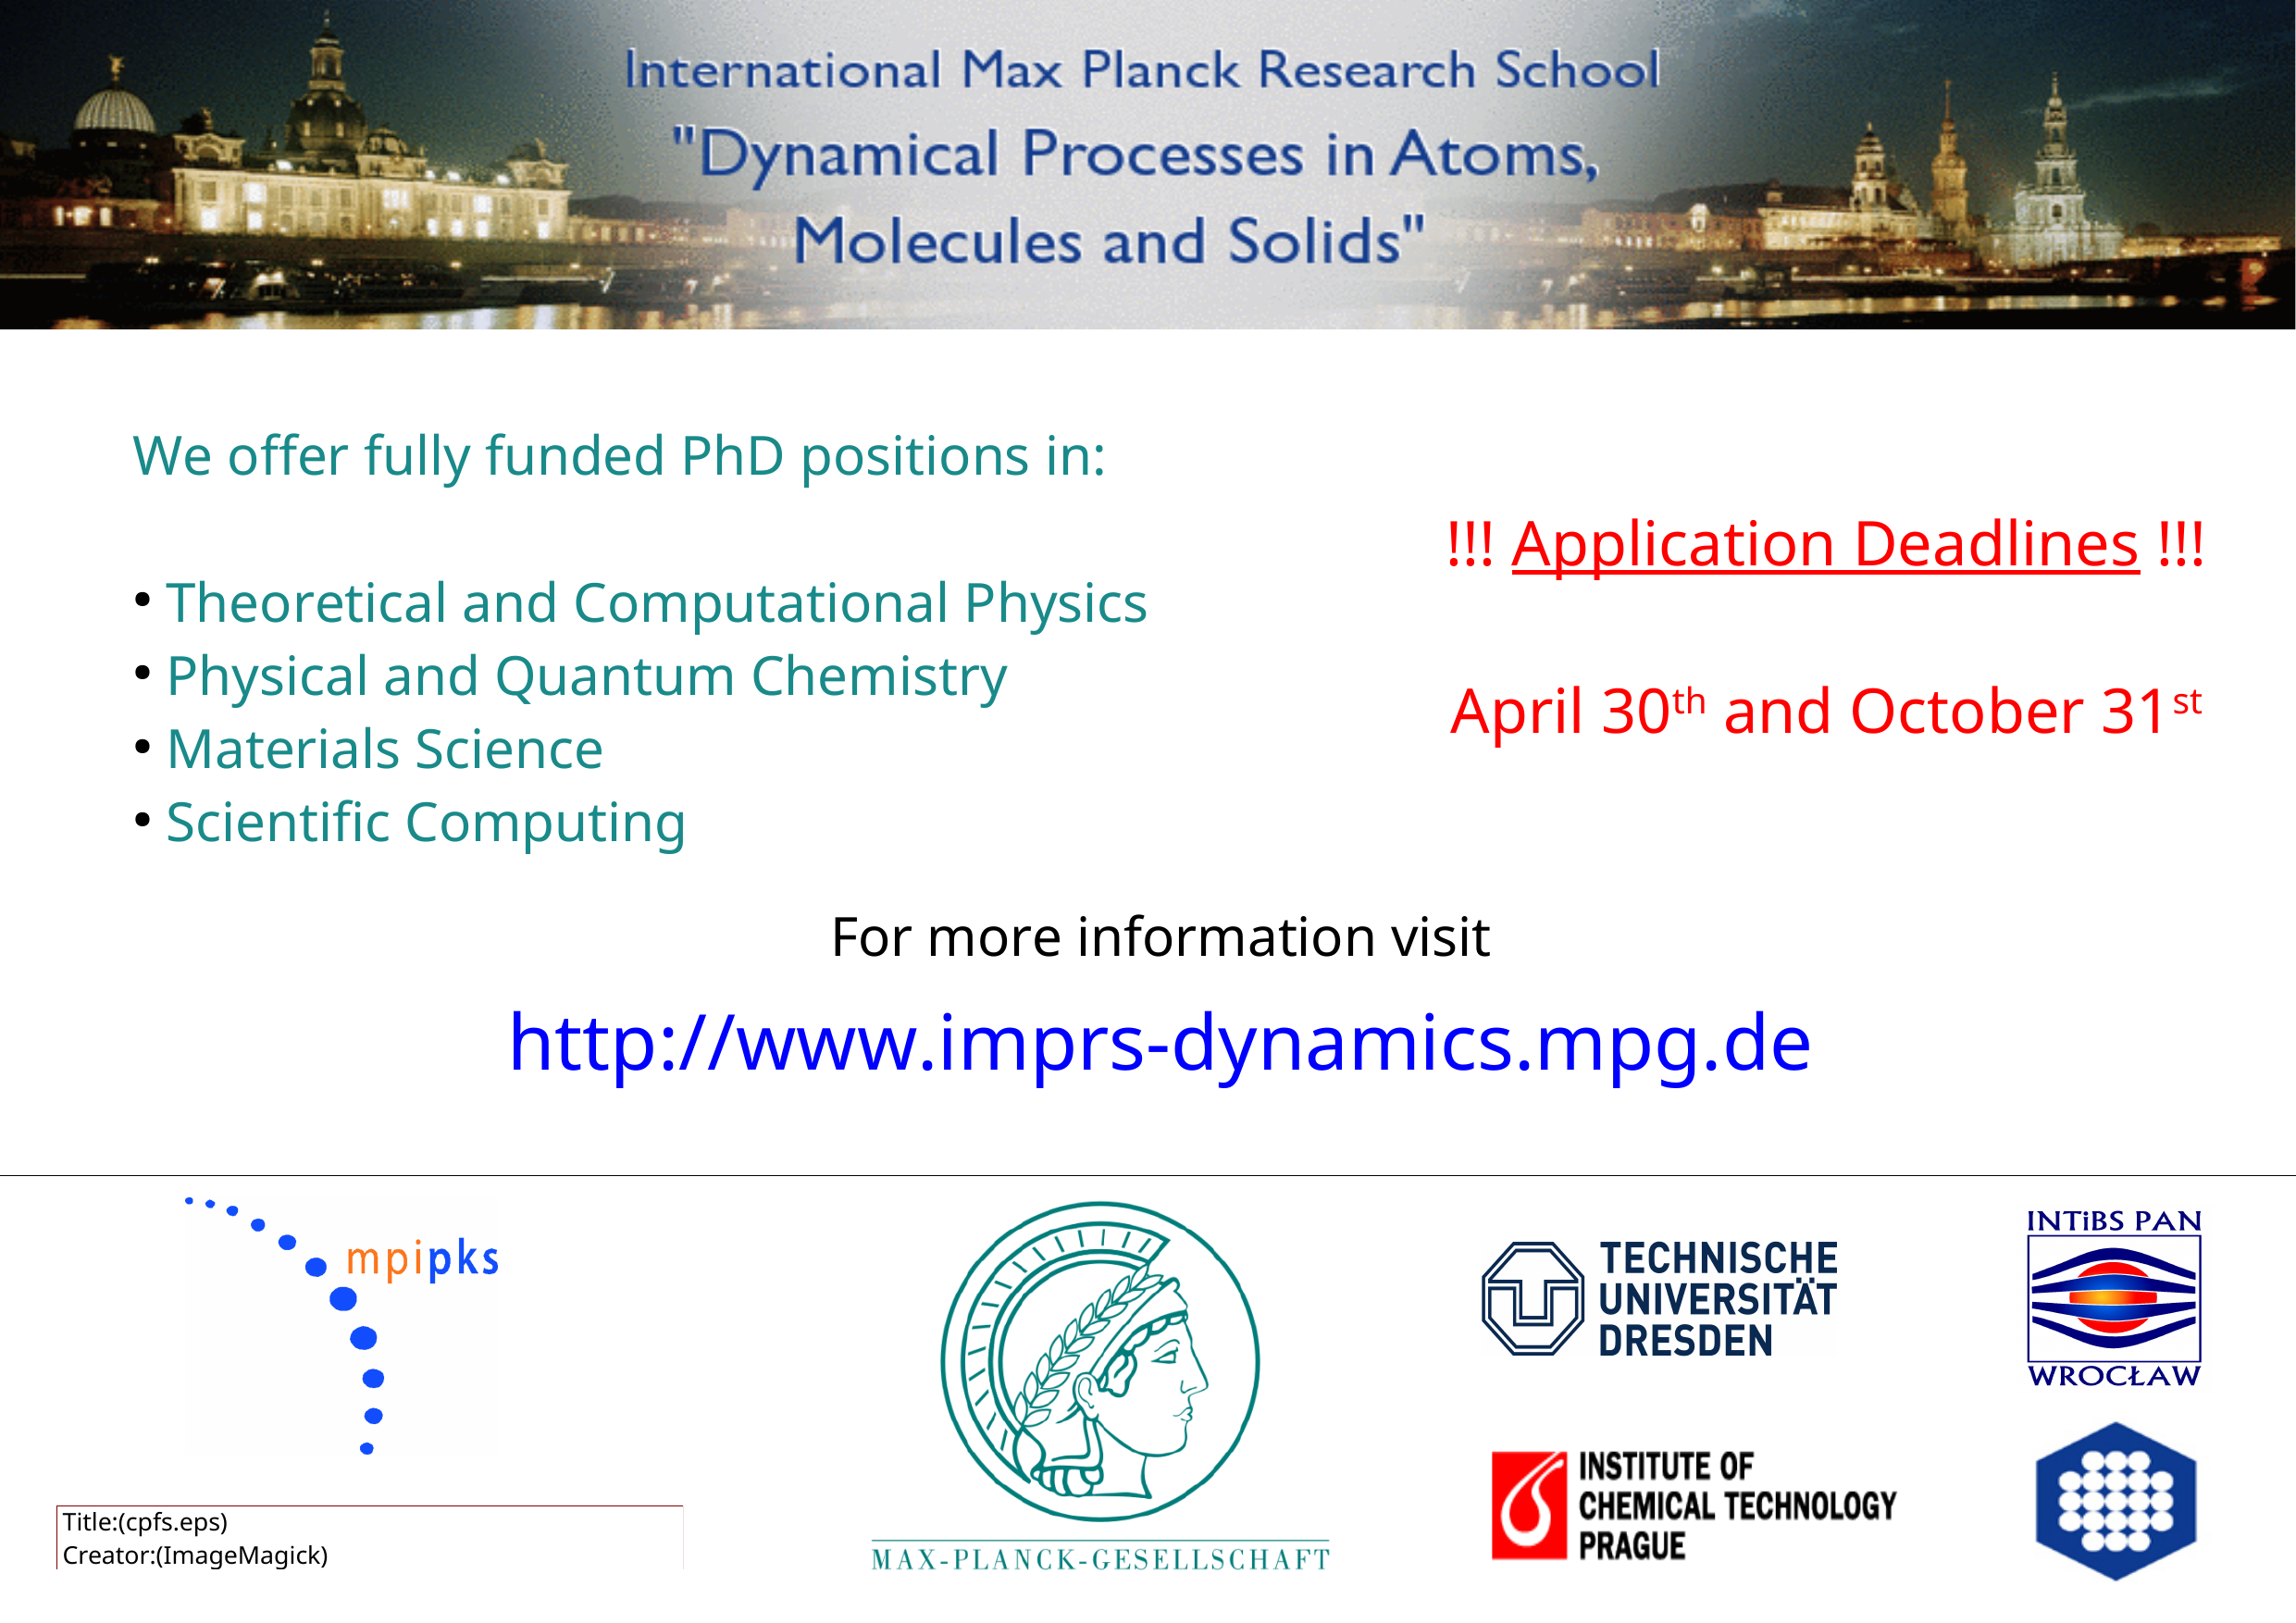

We offer fully funded PhD positions in:
 Theoretical and Computational Physics
 Physical and Quantum Chemistry
 Materials Science
 Scientific Computing
!!! Application Deadlines !!!
 April 30th and October 31st
For more information visit
http://www.imprs-dynamics.mpg.de